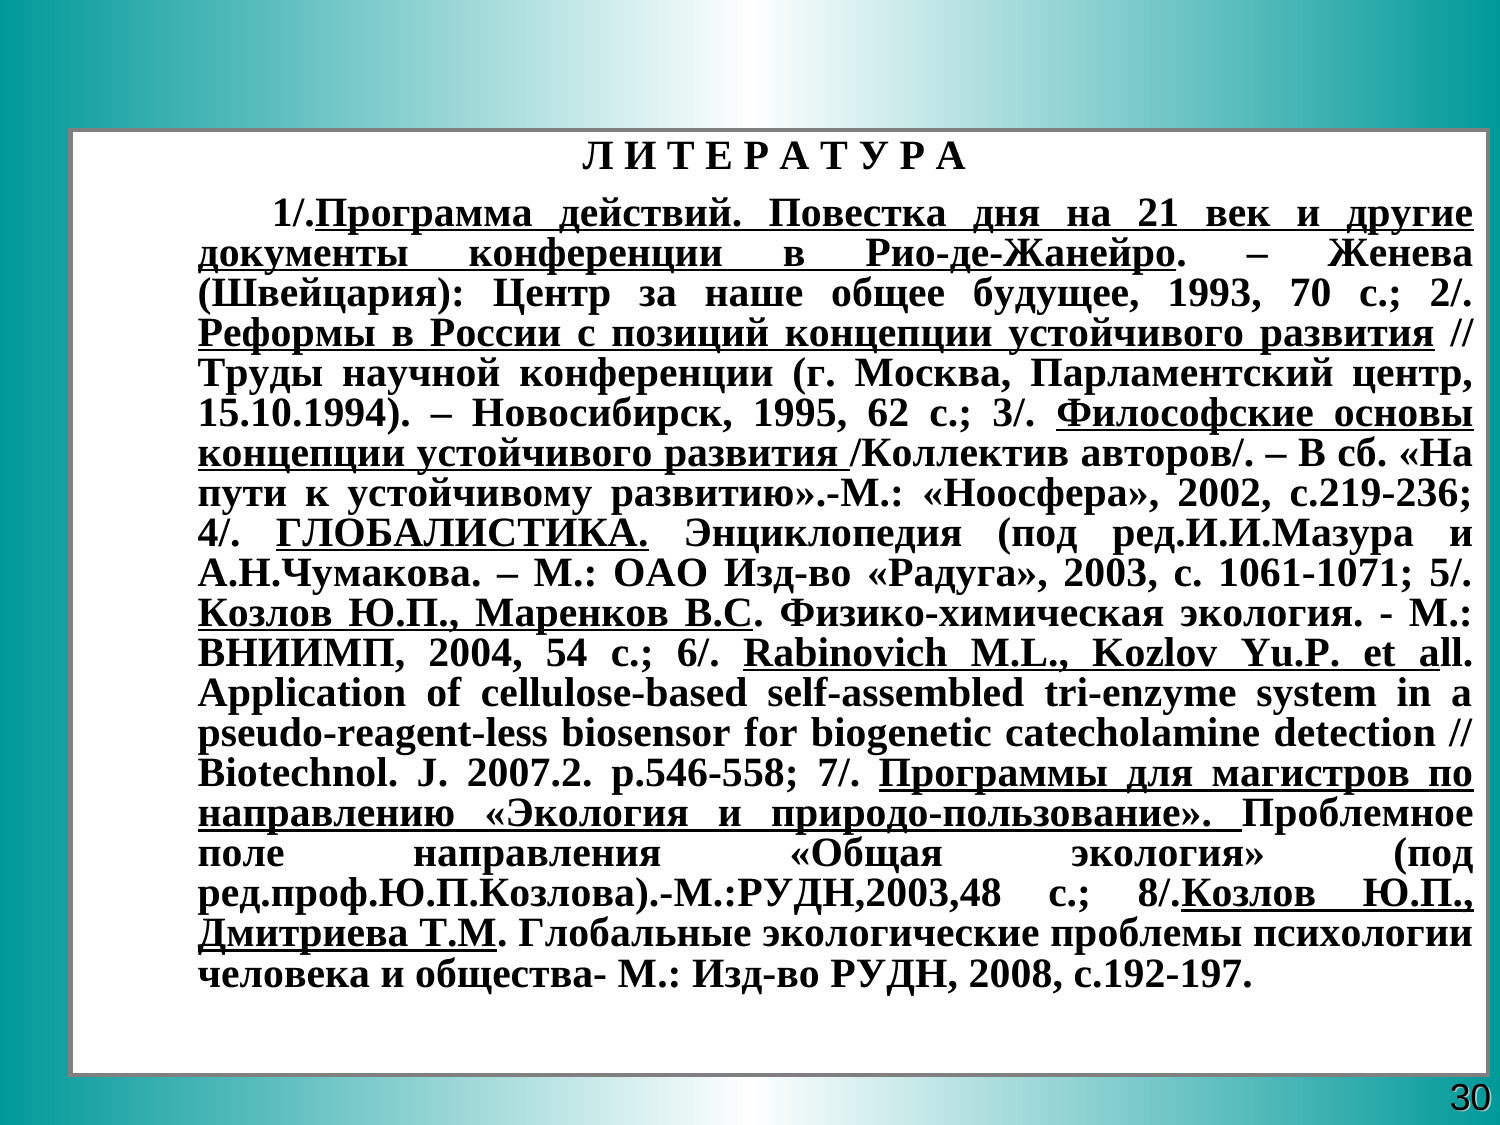

# Л И Т Е Р А Т У Р А
 1/.Программа действий. Повестка дня на 21 век и другие документы конференции в Рио-де-Жанейро. – Женева (Швейцария): Центр за наше общее будущее, 1993, 70 с.; 2/. Реформы в России с позиций концепции устойчивого развития // Труды научной конференции (г. Москва, Парламентский центр, 15.10.1994). – Новосибирск, 1995, 62 с.; 3/. Философские основы концепции устойчивого развития /Коллектив авторов/. – В сб. «На пути к устойчивому развитию».-М.: «Ноосфера», 2002, с.219-236; 4/. ГЛОБАЛИСТИКА. Энциклопедия (под ред.И.И.Мазура и А.Н.Чумакова. – М.: ОАО Изд-во «Радуга», 2003, с. 1061-1071; 5/. Козлов Ю.П., Маренков В.С. Физико-химическая экология. - М.: ВНИИМП, 2004, 54 с.; 6/. Rabinovich M.L., Kozlov Yu.P. et all. Application of cellulose-based self-assembled tri-enzyme system in a pseudo-reagent-less biosensor for biogenetic catecholamine detection // Biotechnol. J. 2007.2. p.546-558; 7/. Программы для магистров по направлению «Экология и природо-пользование». Проблемное поле направления «Общая экология» (под ред.проф.Ю.П.Козлова).-М.:РУДН,2003,48 с.; 8/.Козлов Ю.П., Дмитриева Т.М. Глобальные экологические проблемы психологии человека и общества- М.: Изд-во РУДН, 2008, с.192-197.